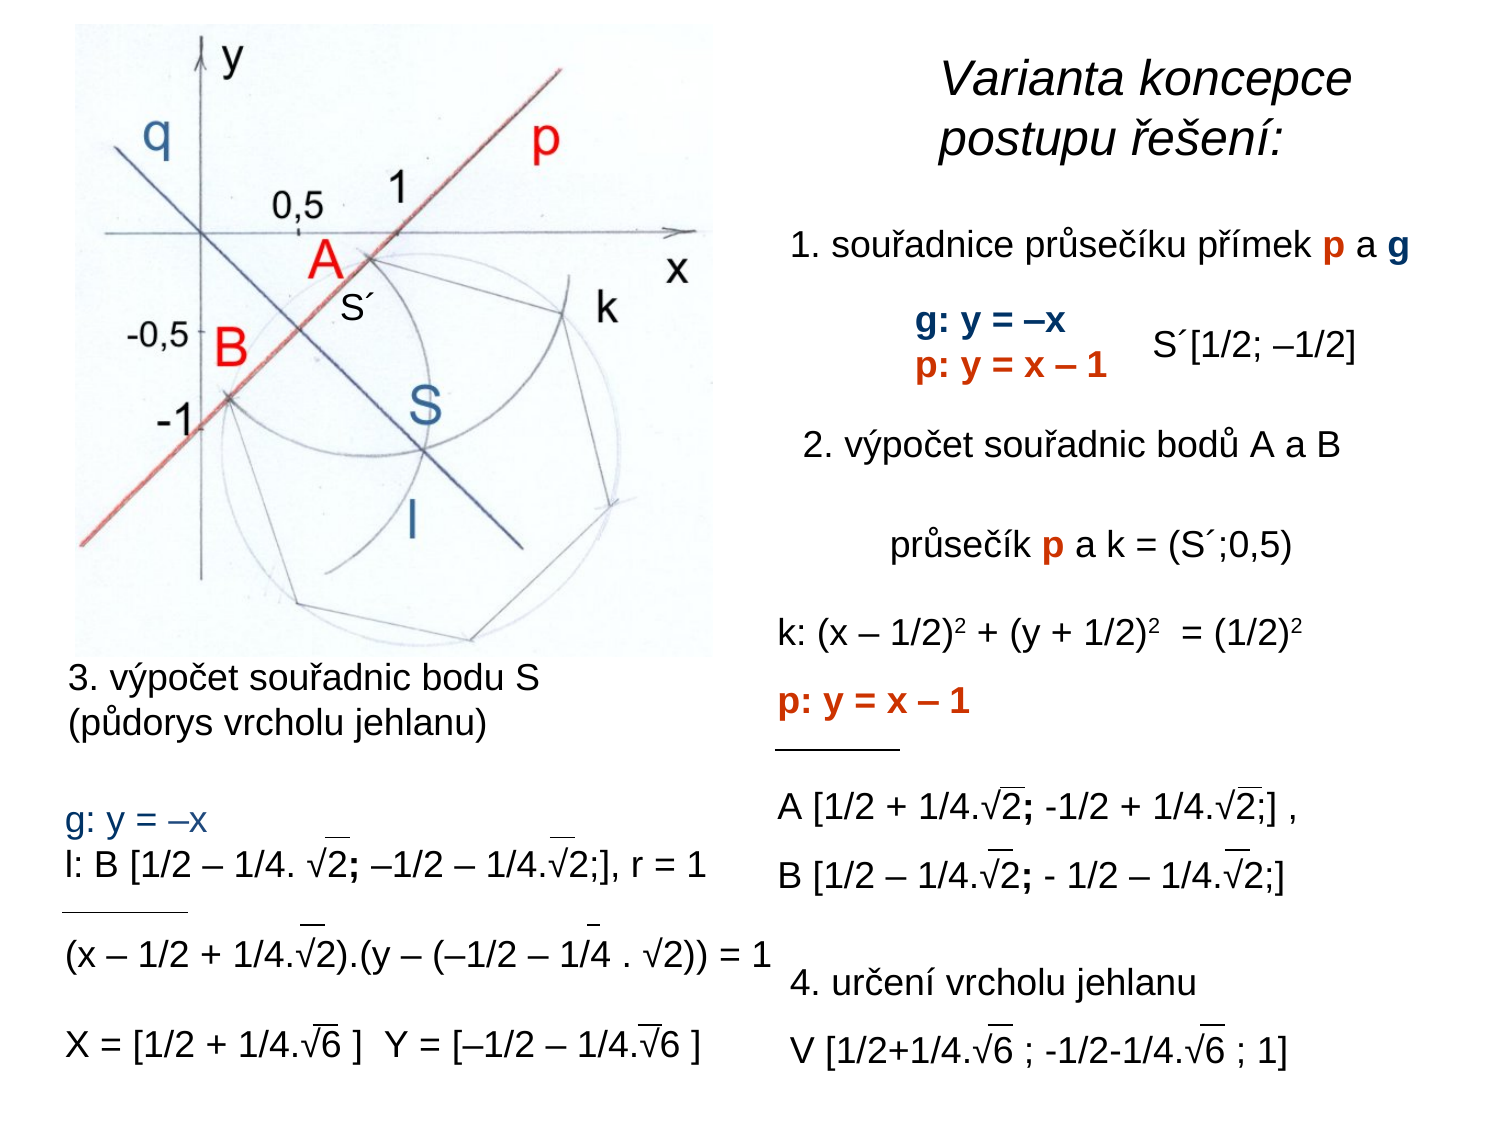

Varianta koncepce postupu řešení:
1. souřadnice průsečíku přímek p a g
S´
g: y = ‒x
p: y = x ‒ 1
S´[1/2; –1/2]
2. výpočet souřadnic bodů A a B
průsečík p a k = (S´;0,5)
k: (x – 1/2)2 + (y + 1/2)2 = (1/2)2
p: y = x ‒ 1
3. výpočet souřadnic bodu S (půdorys vrcholu jehlanu)
A [1/2 + 1/4.√2; -1/2 + 1/4.√2;] ,
B [1/2 – 1/4.√2; - 1/2 – 1/4.√2;]
g: y = –x
l: B [1/2 – 1/4. √2; –1/2 – 1/4.√2;], r = 1
(x – 1/2 + 1/4.√2).(y – (–1/2 – 1/4 . √2)) = 1
X = [1/2 + 1/4.√6 ] Y = [–1/2 – 1/4.√6 ]
4. určení vrcholu jehlanu
V [1/2+1/4.√6 ; -1/2-1/4.√6 ; 1]